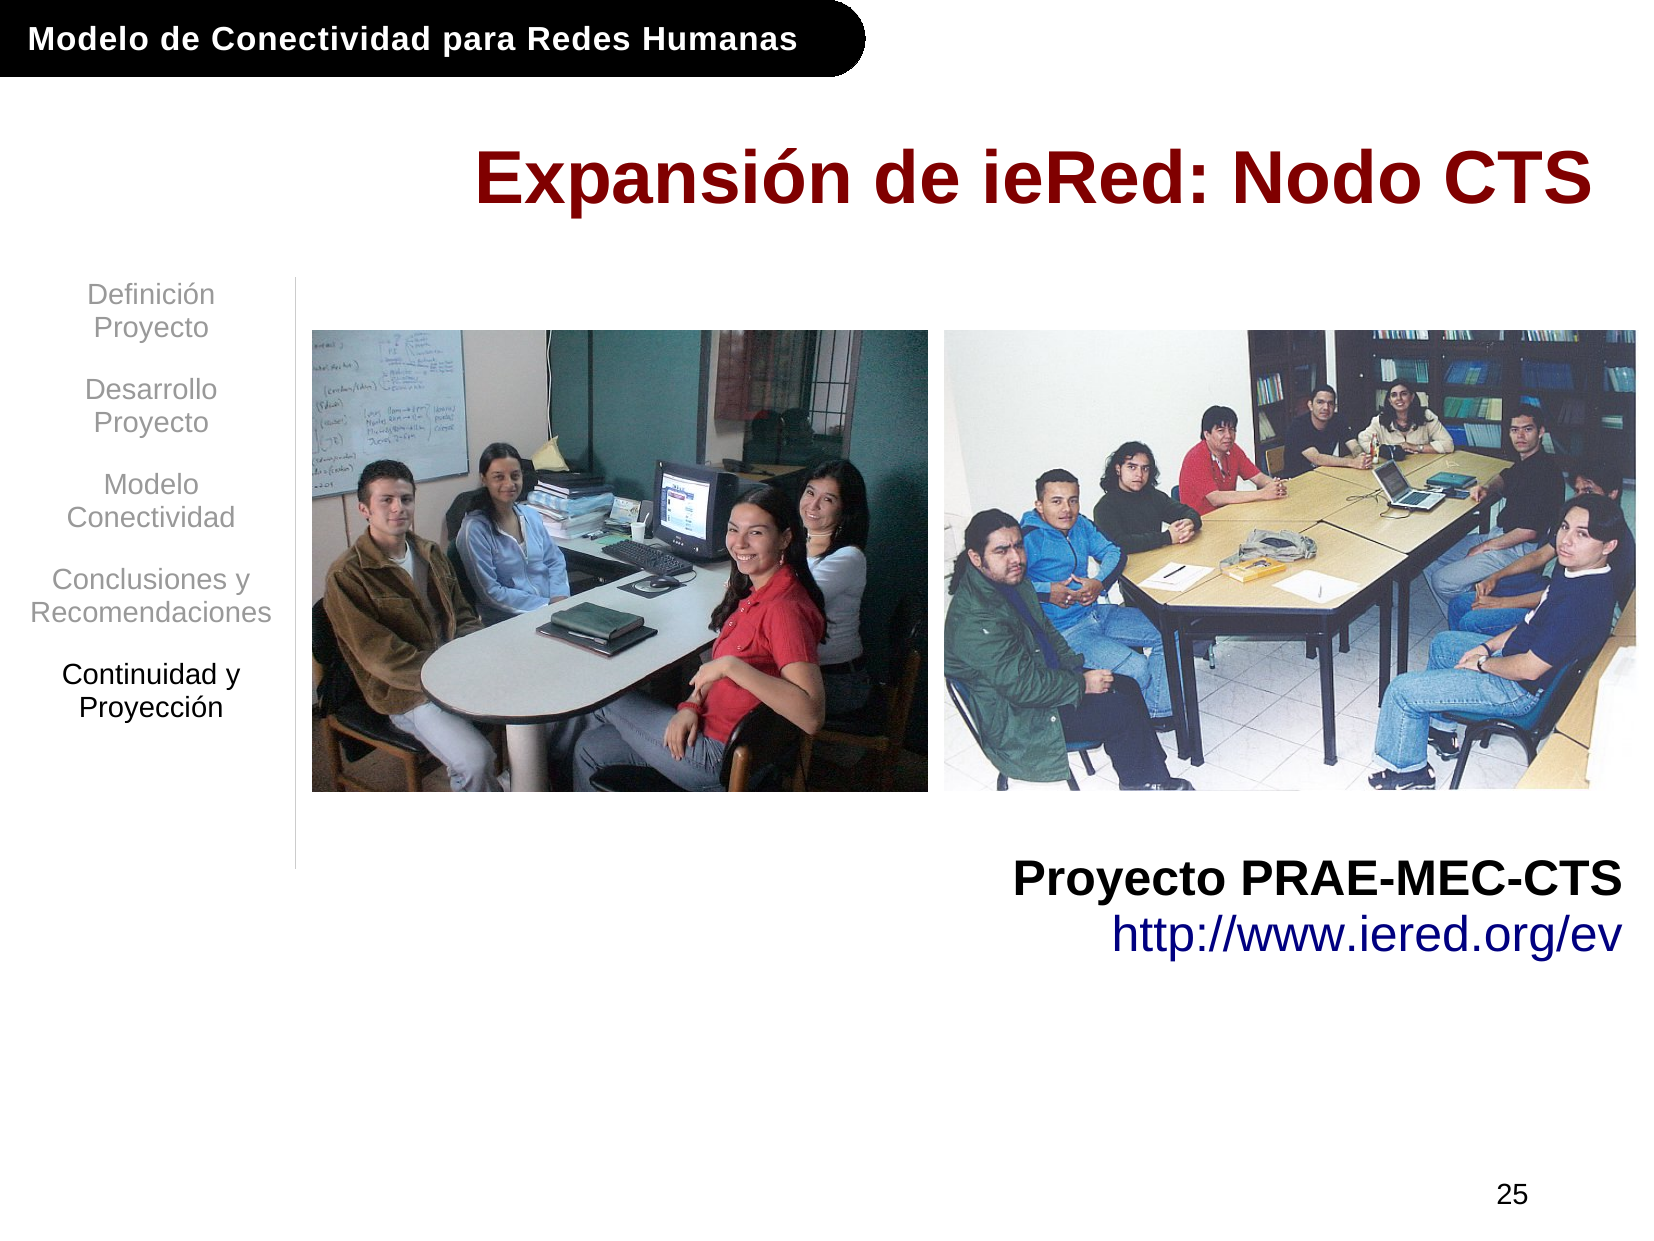

# Expansión de ieRed: Nodo CTS
Definición
Proyecto
Desarrollo
Proyecto
Modelo
Conectividad
Conclusiones y Recomendaciones
Continuidad y Proyección
Proyecto PRAE-MEC-CTS
http://www.iered.org/ev